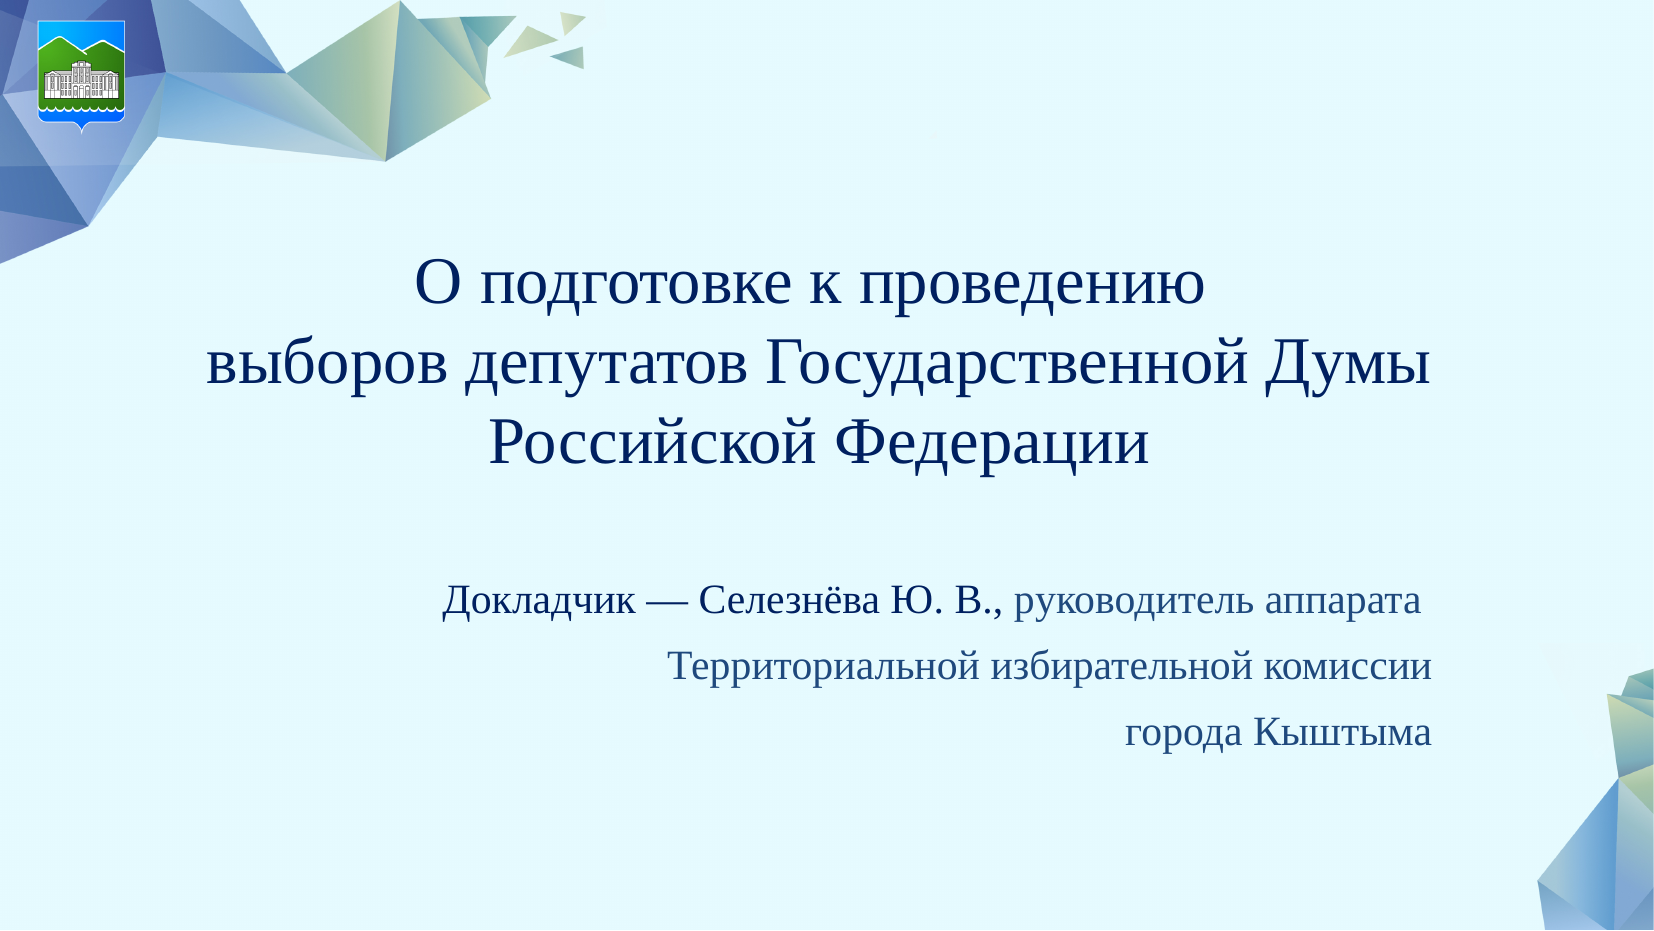

# О подготовке к проведению
выборов депутатов Государственной Думы Российской Федерации
 Докладчик — Селезнёва Ю. В., руководитель аппарата
Территориальной избирательной комиссии
города Кыштыма